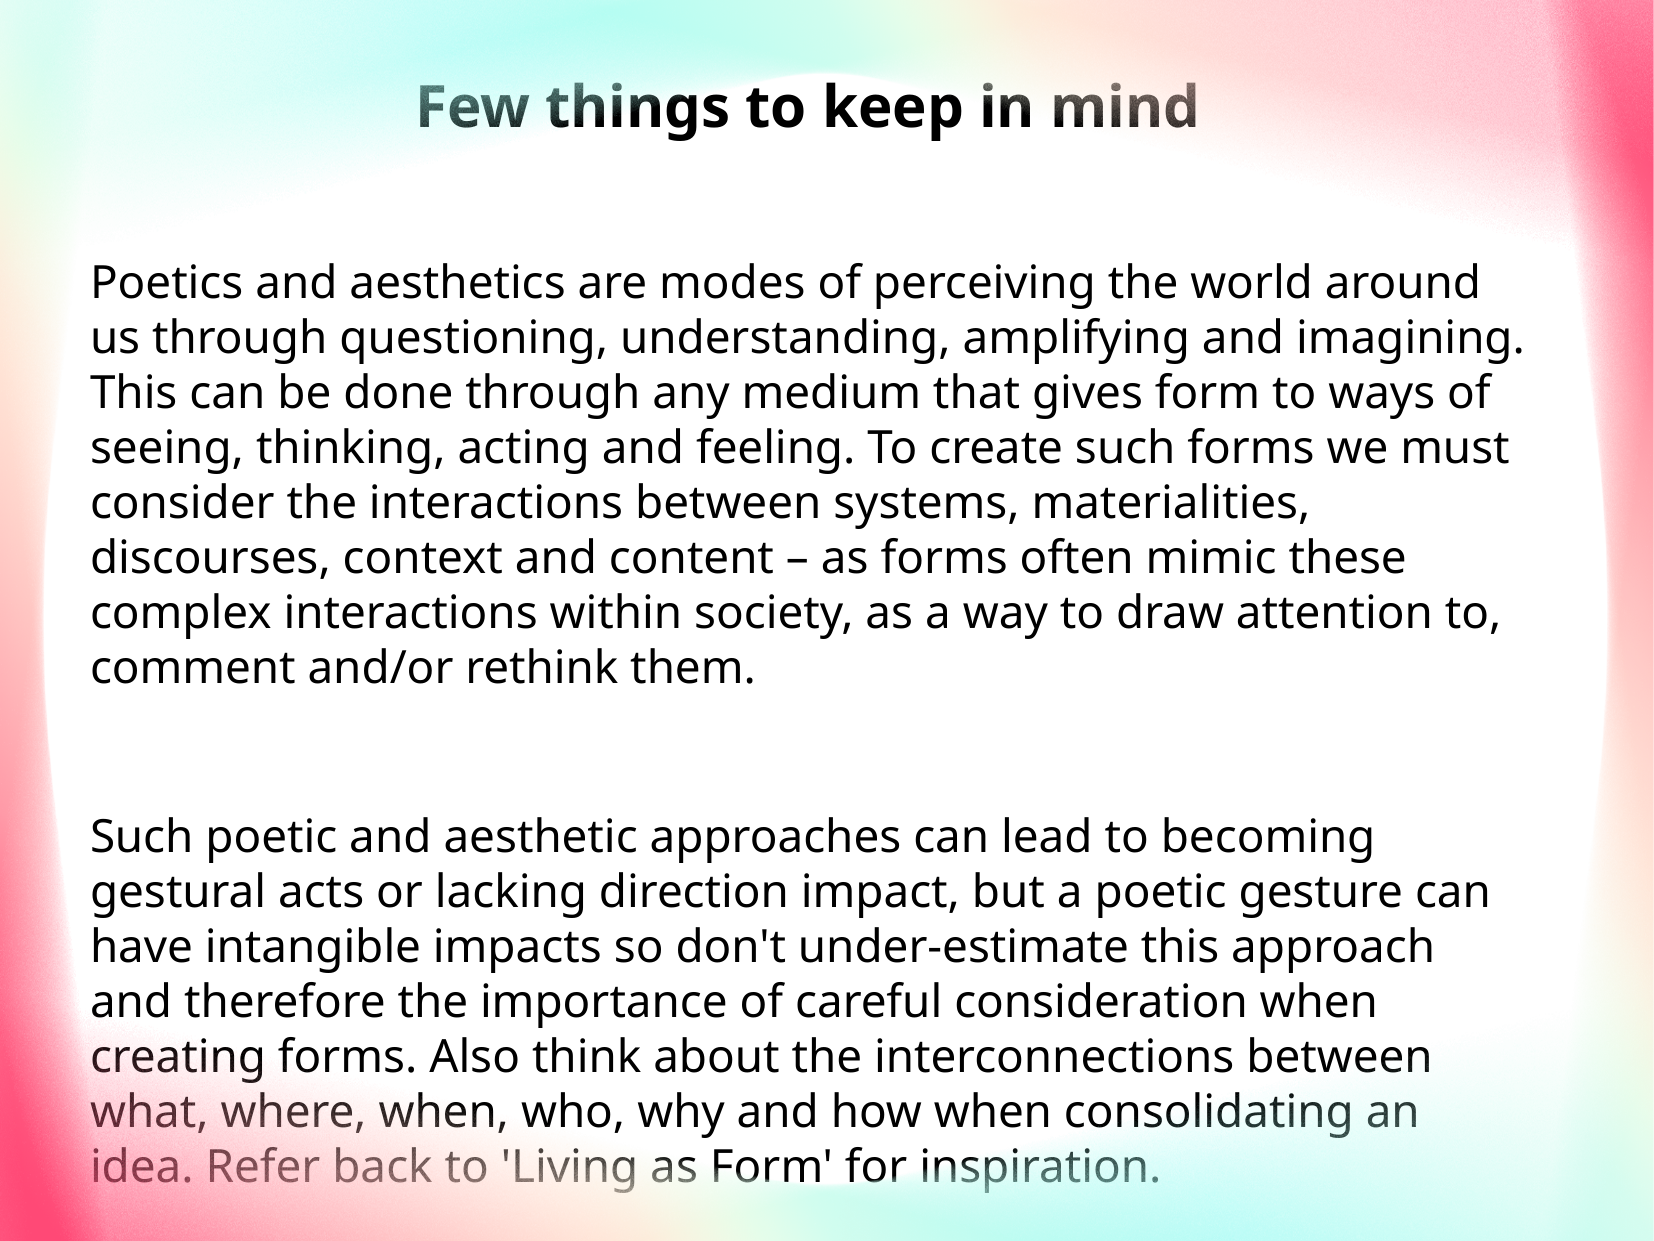

# Few things to keep in mind
Poetics and aesthetics are modes of perceiving the world around us through questioning, understanding, amplifying and imagining. This can be done through any medium that gives form to ways of seeing, thinking, acting and feeling. To create such forms we must consider the interactions between systems, materialities, discourses, context and content – as forms often mimic these complex interactions within society, as a way to draw attention to, comment and/or rethink them.
Such poetic and aesthetic approaches can lead to becoming gestural acts or lacking direction impact, but a poetic gesture can have intangible impacts so don't under-estimate this approach and therefore the importance of careful consideration when creating forms. Also think about the interconnections between what, where, when, who, why and how when consolidating an idea. Refer back to 'Living as Form' for inspiration.